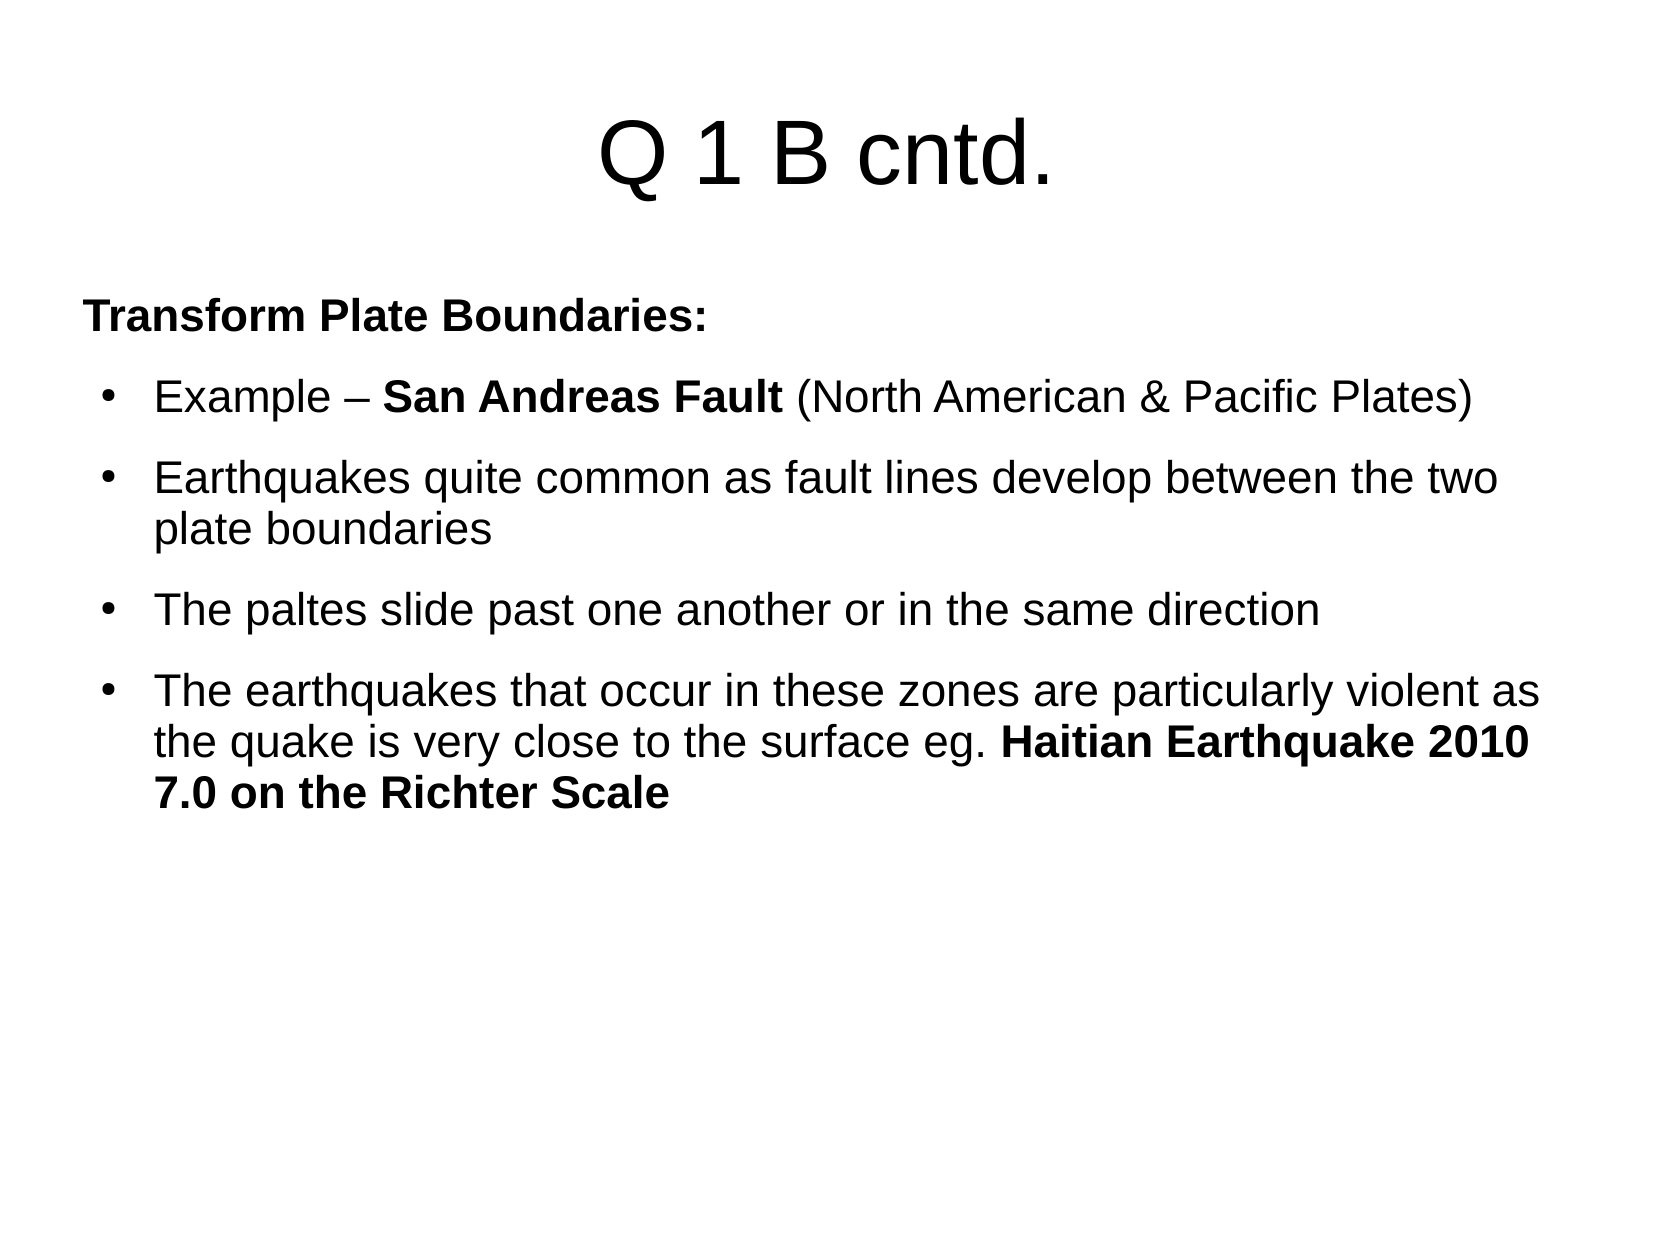

# Q 1 B cntd.
Transform Plate Boundaries:
Example – San Andreas Fault (North American & Pacific Plates)
Earthquakes quite common as fault lines develop between the two plate boundaries
The paltes slide past one another or in the same direction
The earthquakes that occur in these zones are particularly violent as the quake is very close to the surface eg. Haitian Earthquake 2010 7.0 on the Richter Scale